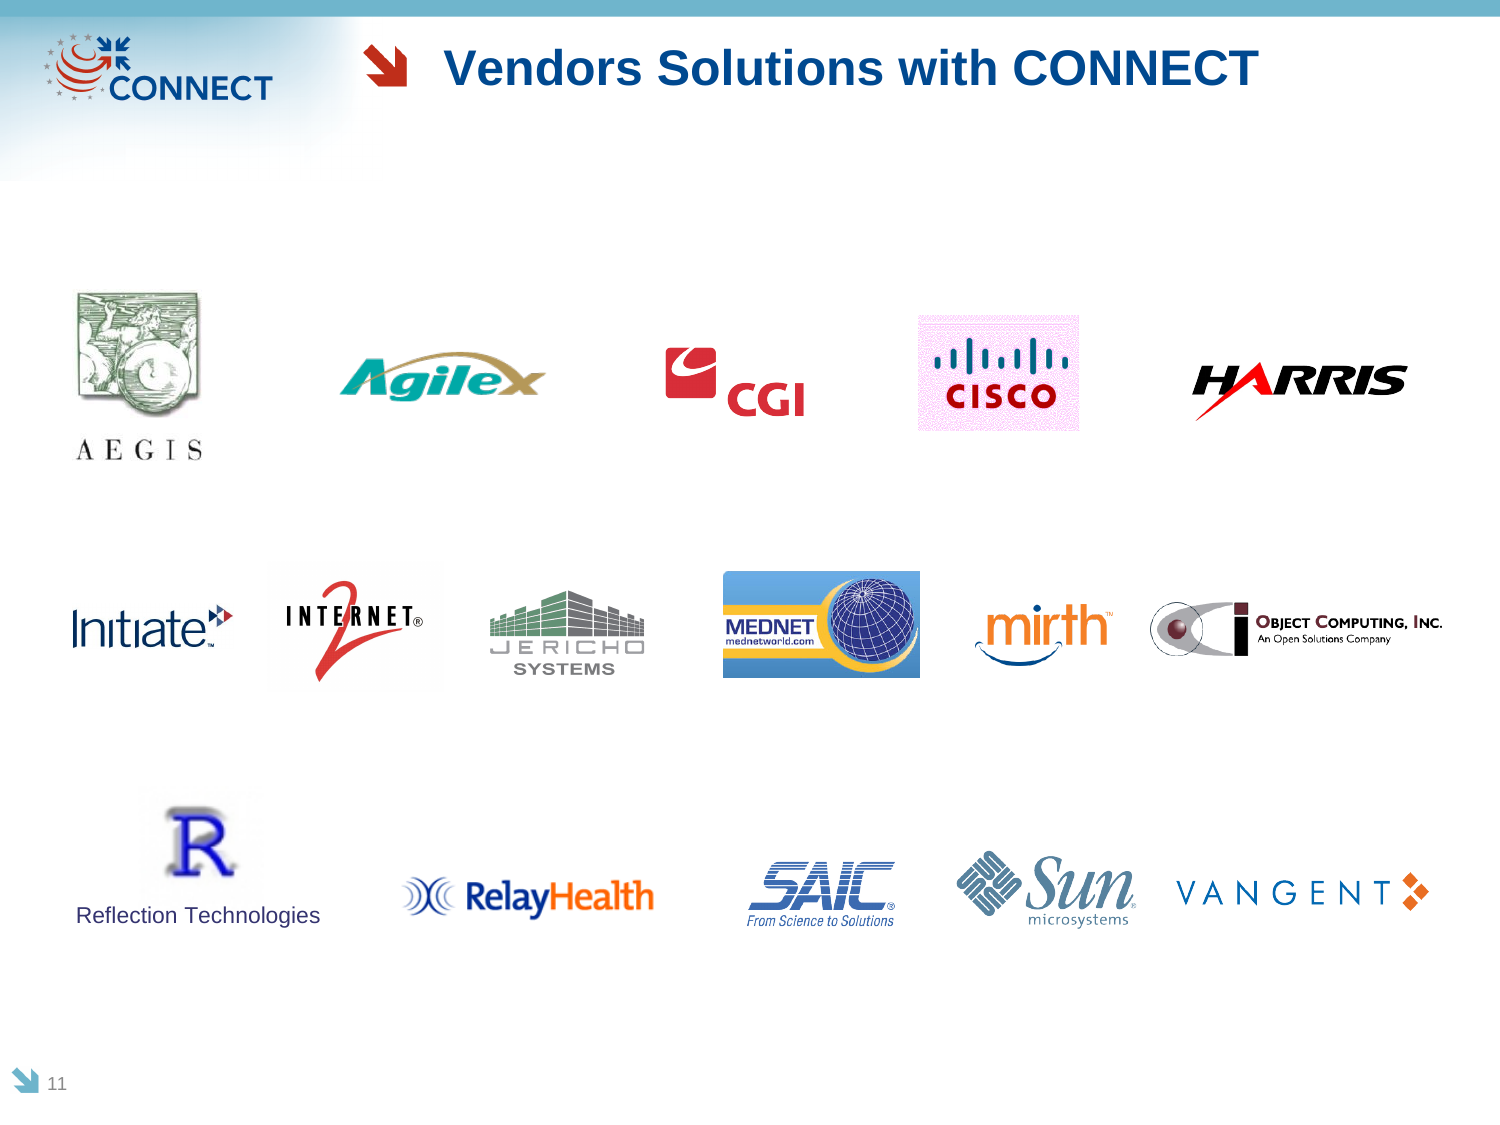

# Vendors Solutions with CONNECT
Reflection Technologies